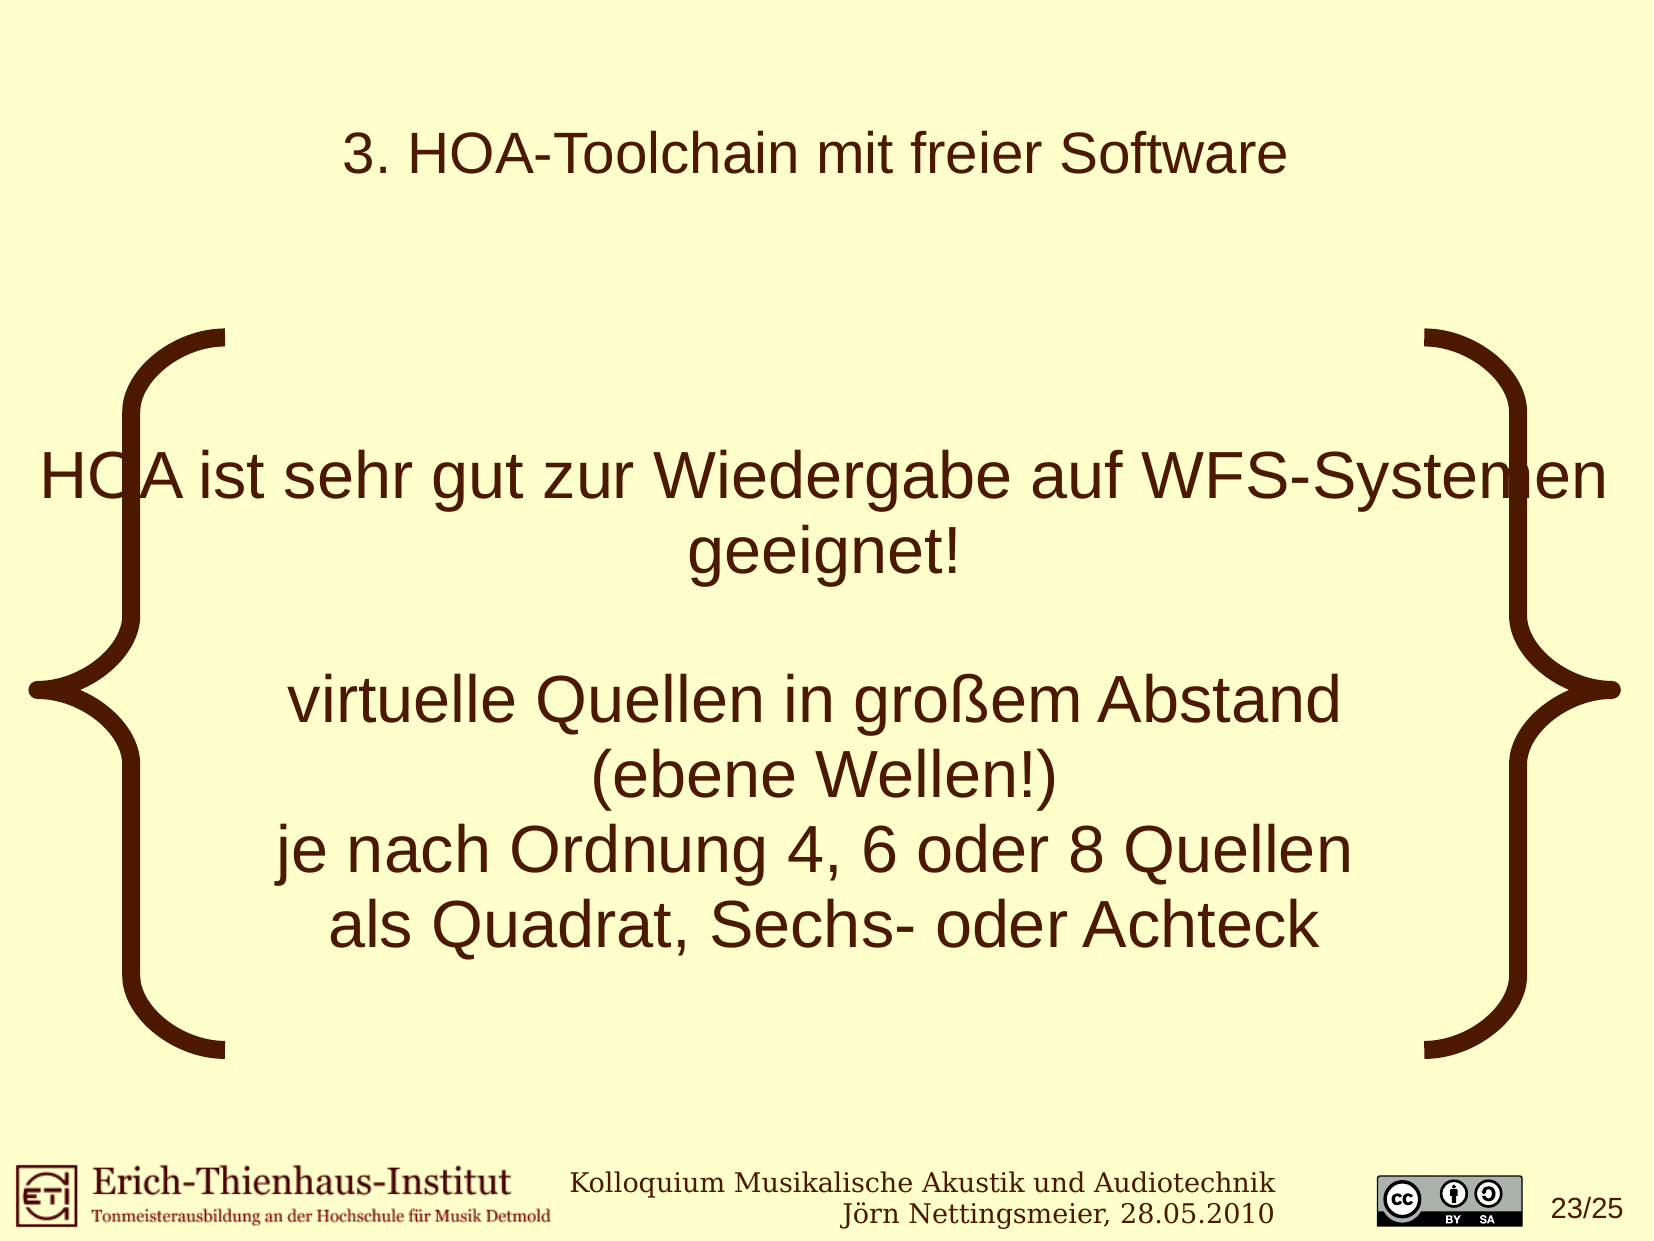

# 3. HOA-Toolchain mit freier Software
HOA ist sehr gut zur Wiedergabe auf WFS-Systemen geeignet!
virtuelle Quellen in großem Abstand
(ebene Wellen!)
je nach Ordnung 4, 6 oder 8 Quellen
als Quadrat, Sechs- oder Achteck